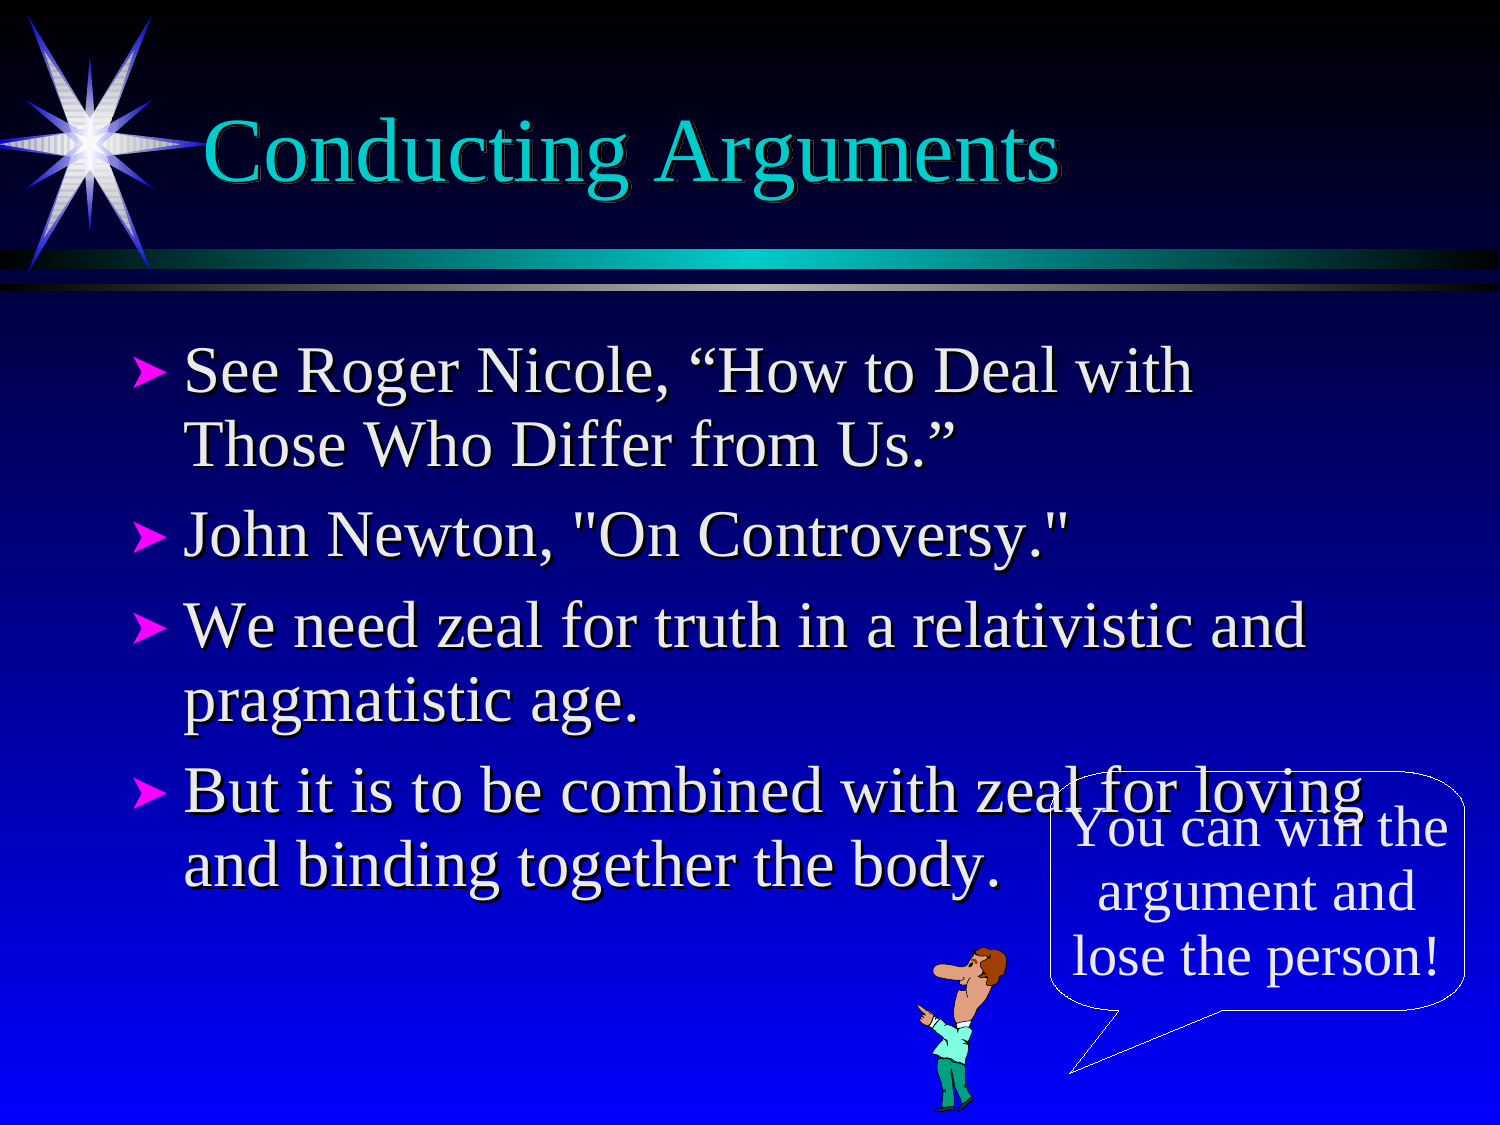

# Conducting Arguments
See Roger Nicole, “How to Deal with Those Who Differ from Us.”
John Newton, "On Controversy."
We need zeal for truth in a relativistic and pragmatistic age.
But it is to be combined with zeal for loving and binding together the body.
You can win the
argument and
lose the person!